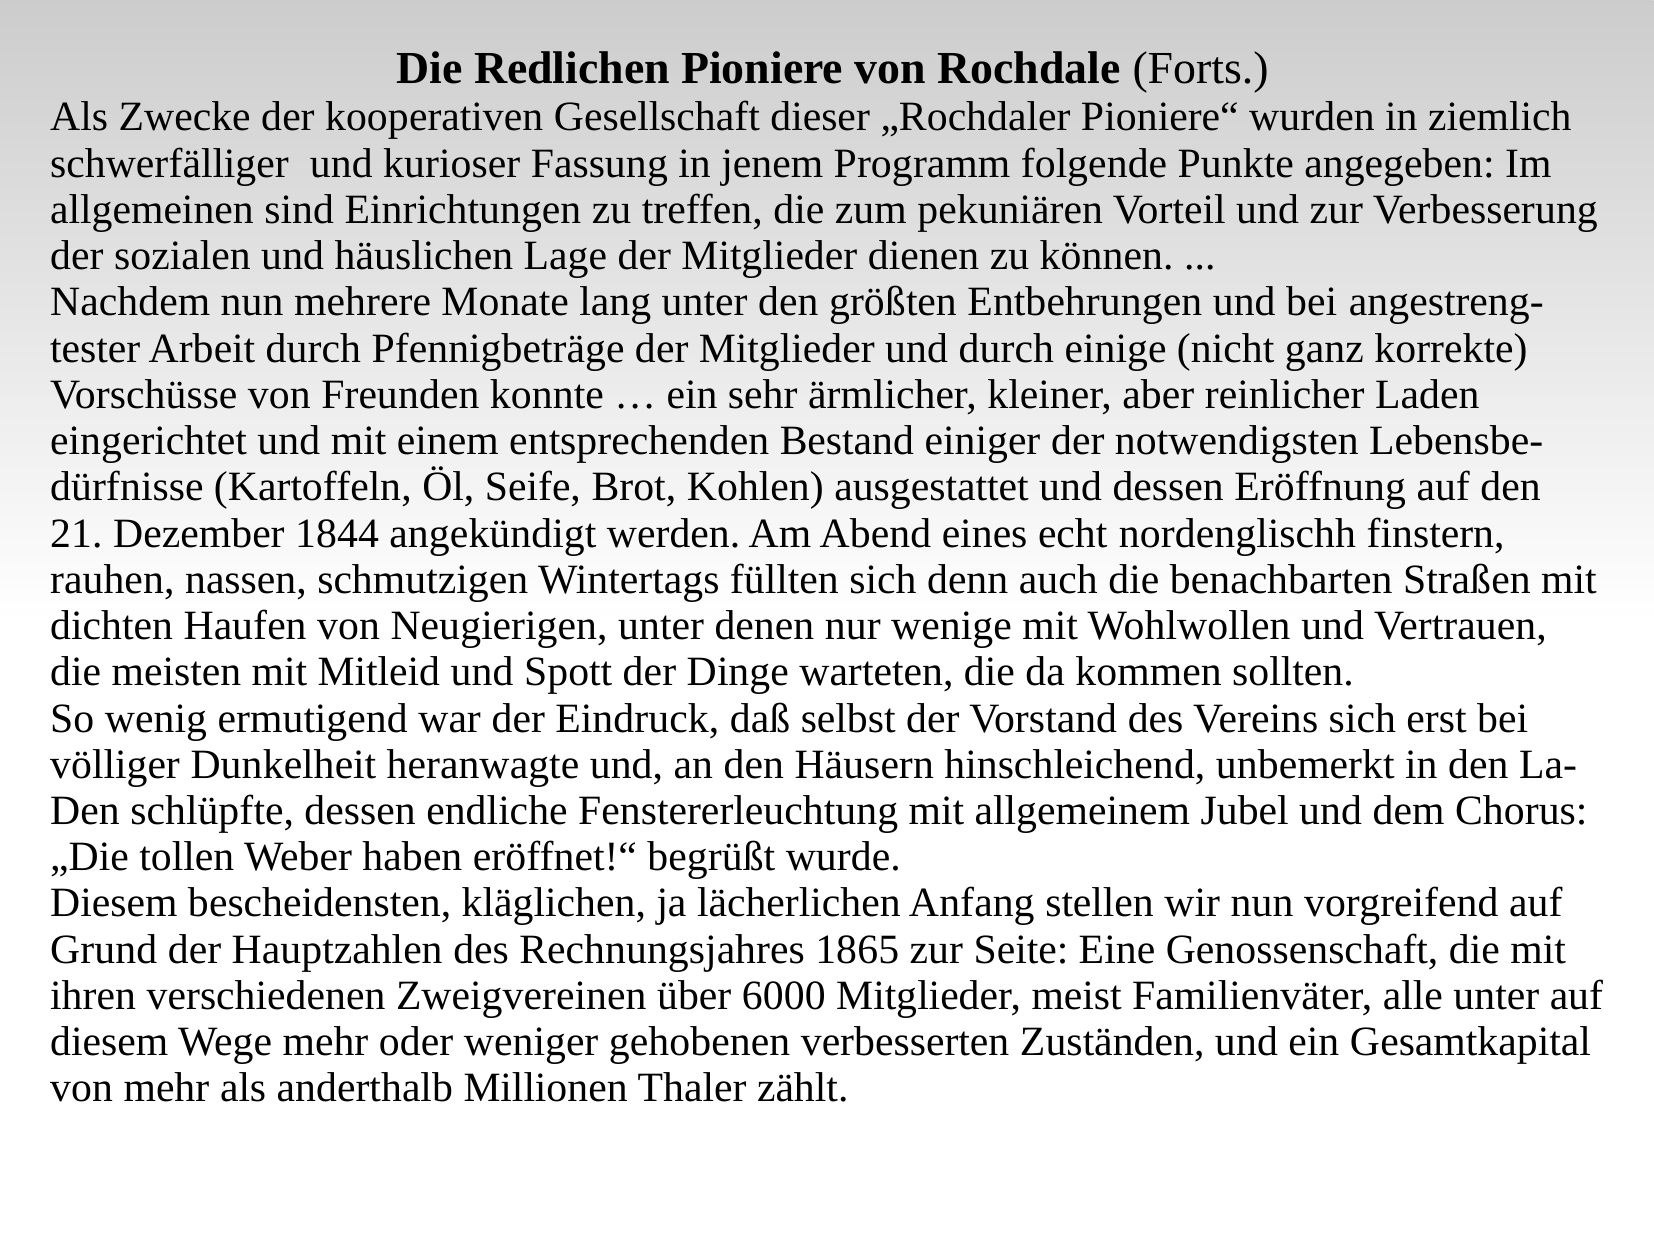

Die Redlichen Pioniere von Rochdale (Forts.)
Als Zwecke der kooperativen Gesellschaft dieser „Rochdaler Pioniere“ wurden in ziemlich
schwerfälliger und kurioser Fassung in jenem Programm folgende Punkte angegeben: Im
allgemeinen sind Einrichtungen zu treffen, die zum pekuniären Vorteil und zur Verbesserung
der sozialen und häuslichen Lage der Mitglieder dienen zu können. ...
Nachdem nun mehrere Monate lang unter den größten Entbehrungen und bei angestreng-
tester Arbeit durch Pfennigbeträge der Mitglieder und durch einige (nicht ganz korrekte)
Vorschüsse von Freunden konnte … ein sehr ärmlicher, kleiner, aber reinlicher Laden
eingerichtet und mit einem entsprechenden Bestand einiger der notwendigsten Lebensbe-
dürfnisse (Kartoffeln, Öl, Seife, Brot, Kohlen) ausgestattet und dessen Eröffnung auf den
21. Dezember 1844 angekündigt werden. Am Abend eines echt nordenglischh finstern,
rauhen, nassen, schmutzigen Wintertags füllten sich denn auch die benachbarten Straßen mit
dichten Haufen von Neugierigen, unter denen nur wenige mit Wohlwollen und Vertrauen,
die meisten mit Mitleid und Spott der Dinge warteten, die da kommen sollten.
So wenig ermutigend war der Eindruck, daß selbst der Vorstand des Vereins sich erst bei
völliger Dunkelheit heranwagte und, an den Häusern hinschleichend, unbemerkt in den La-
Den schlüpfte, dessen endliche Fenstererleuchtung mit allgemeinem Jubel und dem Chorus:
„Die tollen Weber haben eröffnet!“ begrüßt wurde.
Diesem bescheidensten, kläglichen, ja lächerlichen Anfang stellen wir nun vorgreifend auf
Grund der Hauptzahlen des Rechnungsjahres 1865 zur Seite: Eine Genossenschaft, die mit
ihren verschiedenen Zweigvereinen über 6000 Mitglieder, meist Familienväter, alle unter auf
diesem Wege mehr oder weniger gehobenen verbesserten Zuständen, und ein Gesamtkapital
von mehr als anderthalb Millionen Thaler zählt.